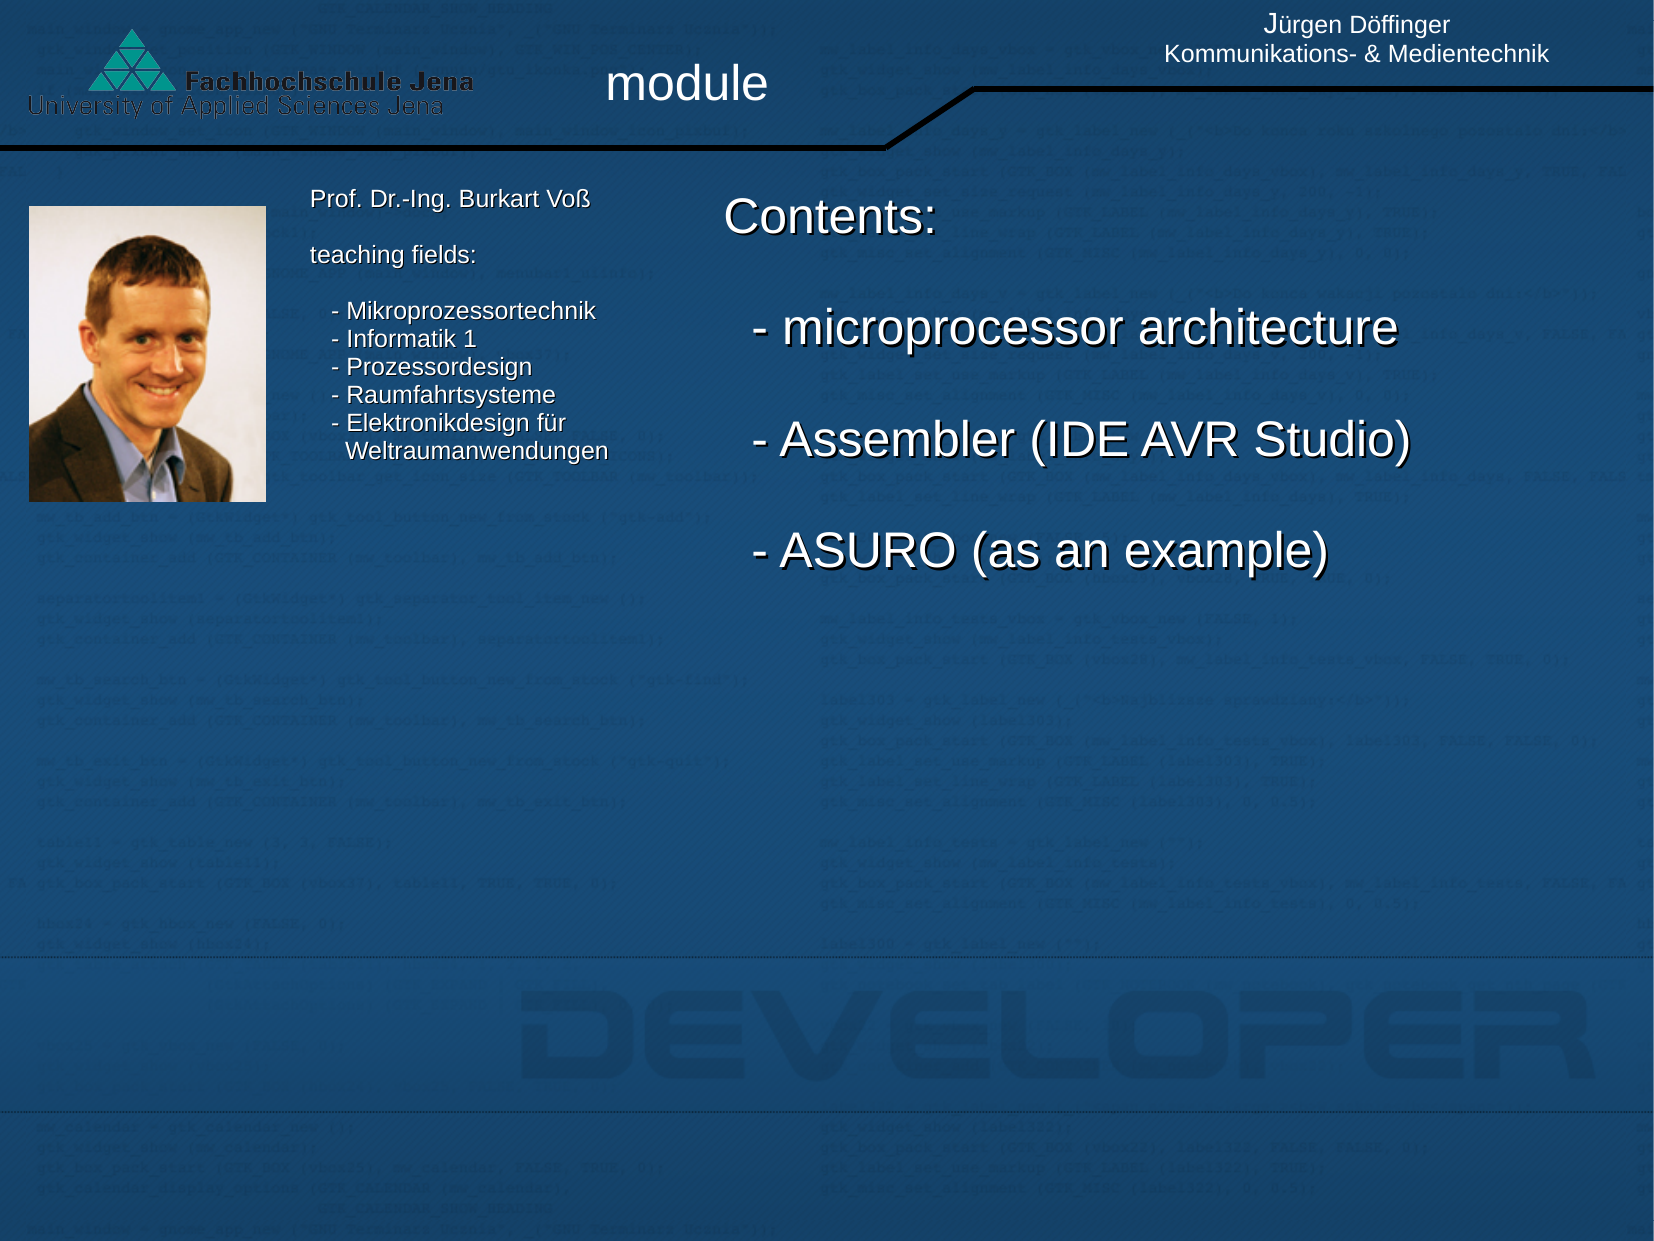

Jürgen Döffinger
Kommunikations- & Medientechnik
module
Prof. Dr.-Ing. Burkart Voß
teaching fields:
 - Mikroprozessortechnik
 - Informatik 1
 - Prozessordesign
 - Raumfahrtsysteme
 - Elektronikdesign für
 Weltraumanwendungen
Contents:
 - microprocessor architecture
 - Assembler (IDE AVR Studio)
 - ASURO (as an example)